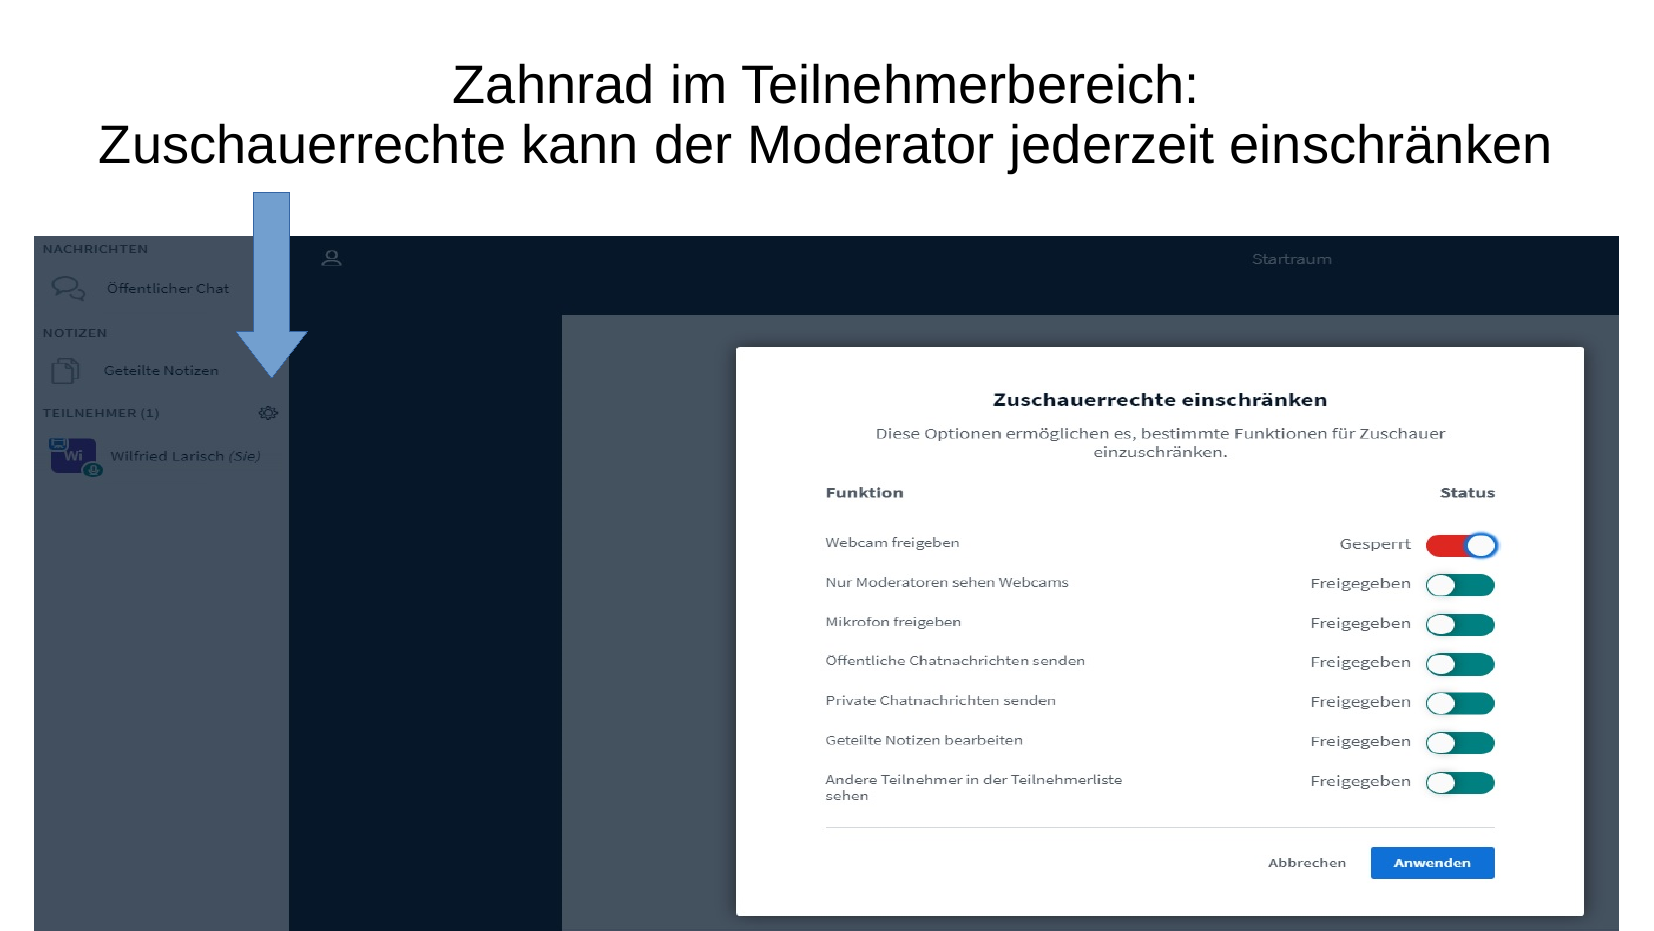

# Zahnrad im Teilnehmerbereich: Zuschauerrechte kann der Moderator jederzeit einschränken